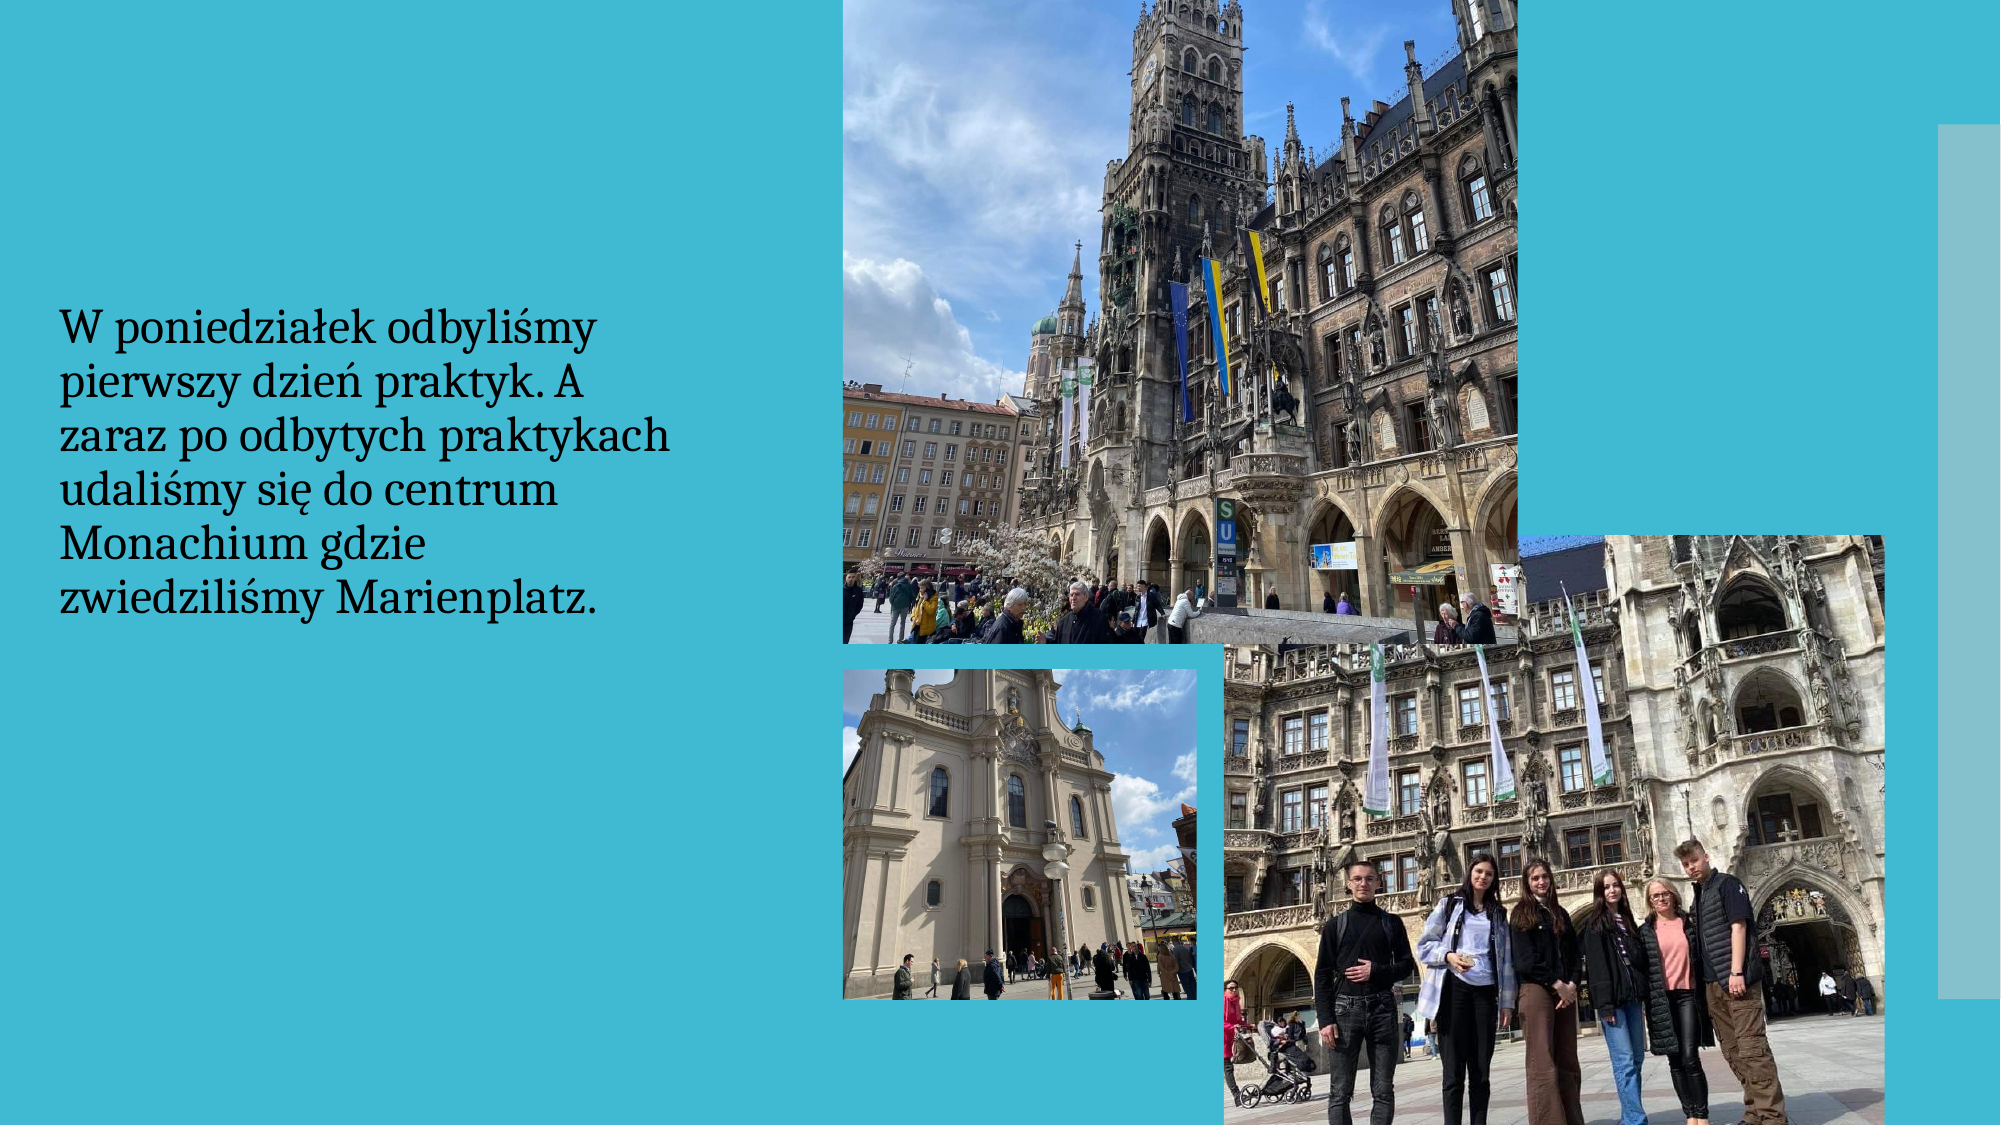

# W poniedziałek odbyliśmy pierwszy dzień praktyk. A zaraz po odbytych praktykach udaliśmy się do centrum Monachium gdzie zwiedziliśmy Marienplatz.